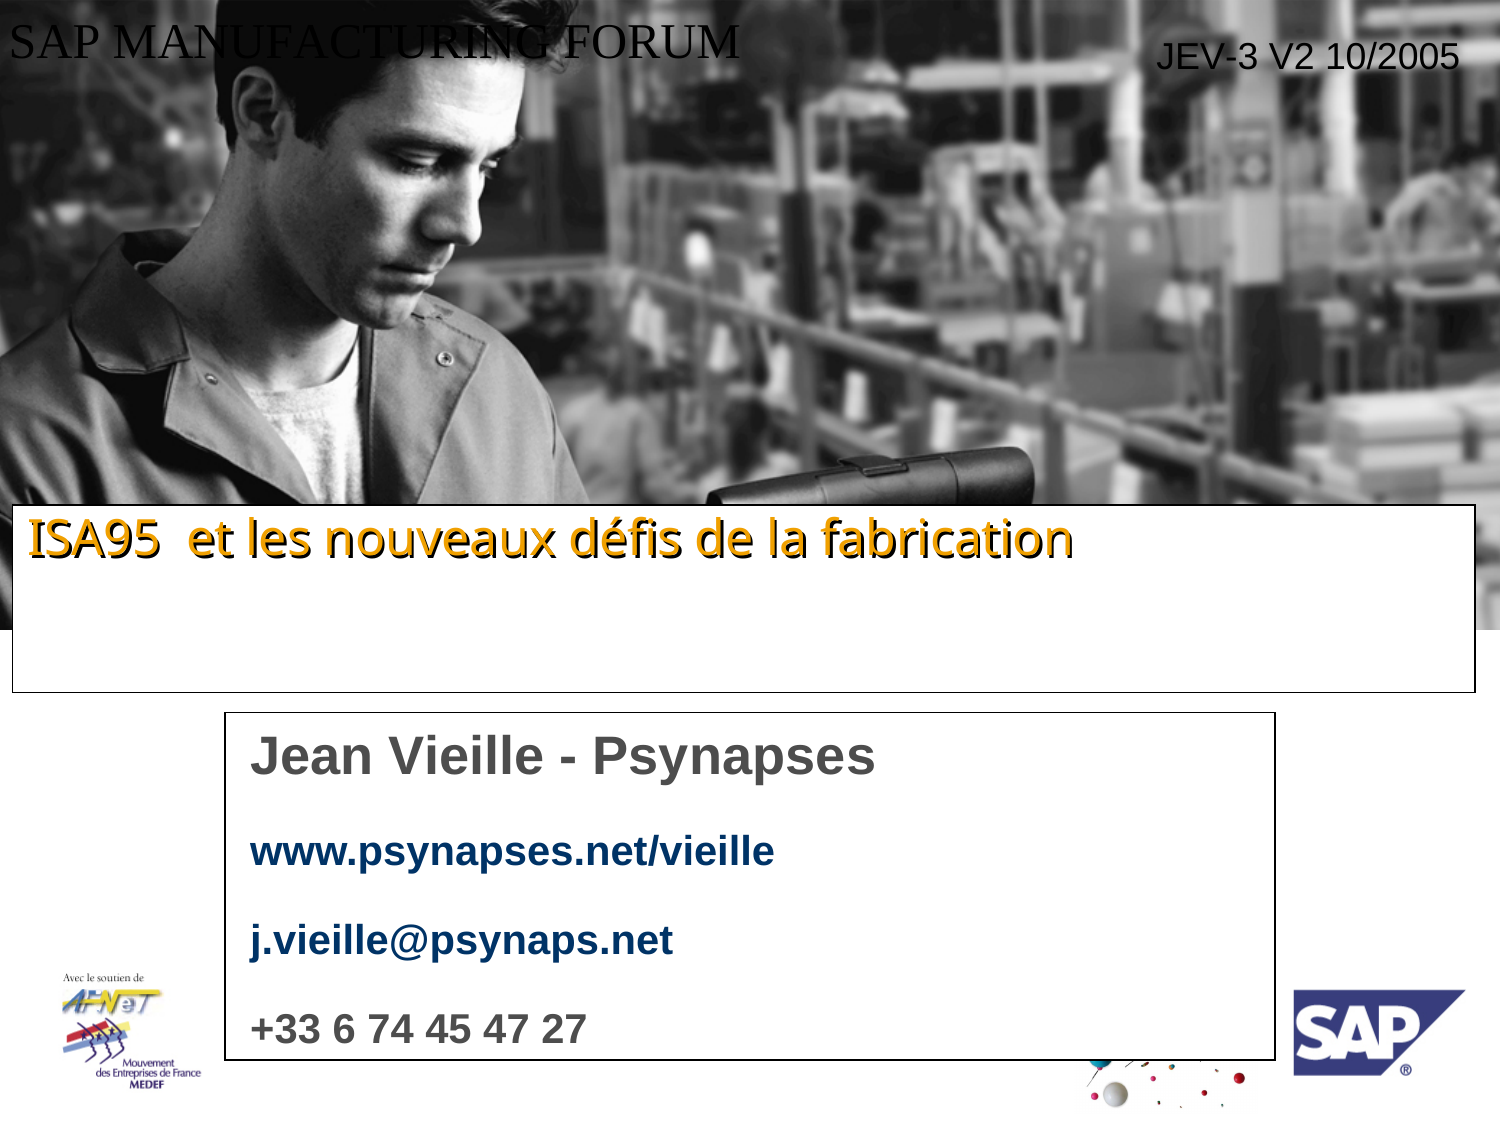

JEV-3 V2 10/2005
# ISA95  et les nouveaux défis de la fabrication
Jean Vieille - Psynapses
www.psynapses.net/vieille
j.vieille@psynaps.net
+33 6 74 45 47 27